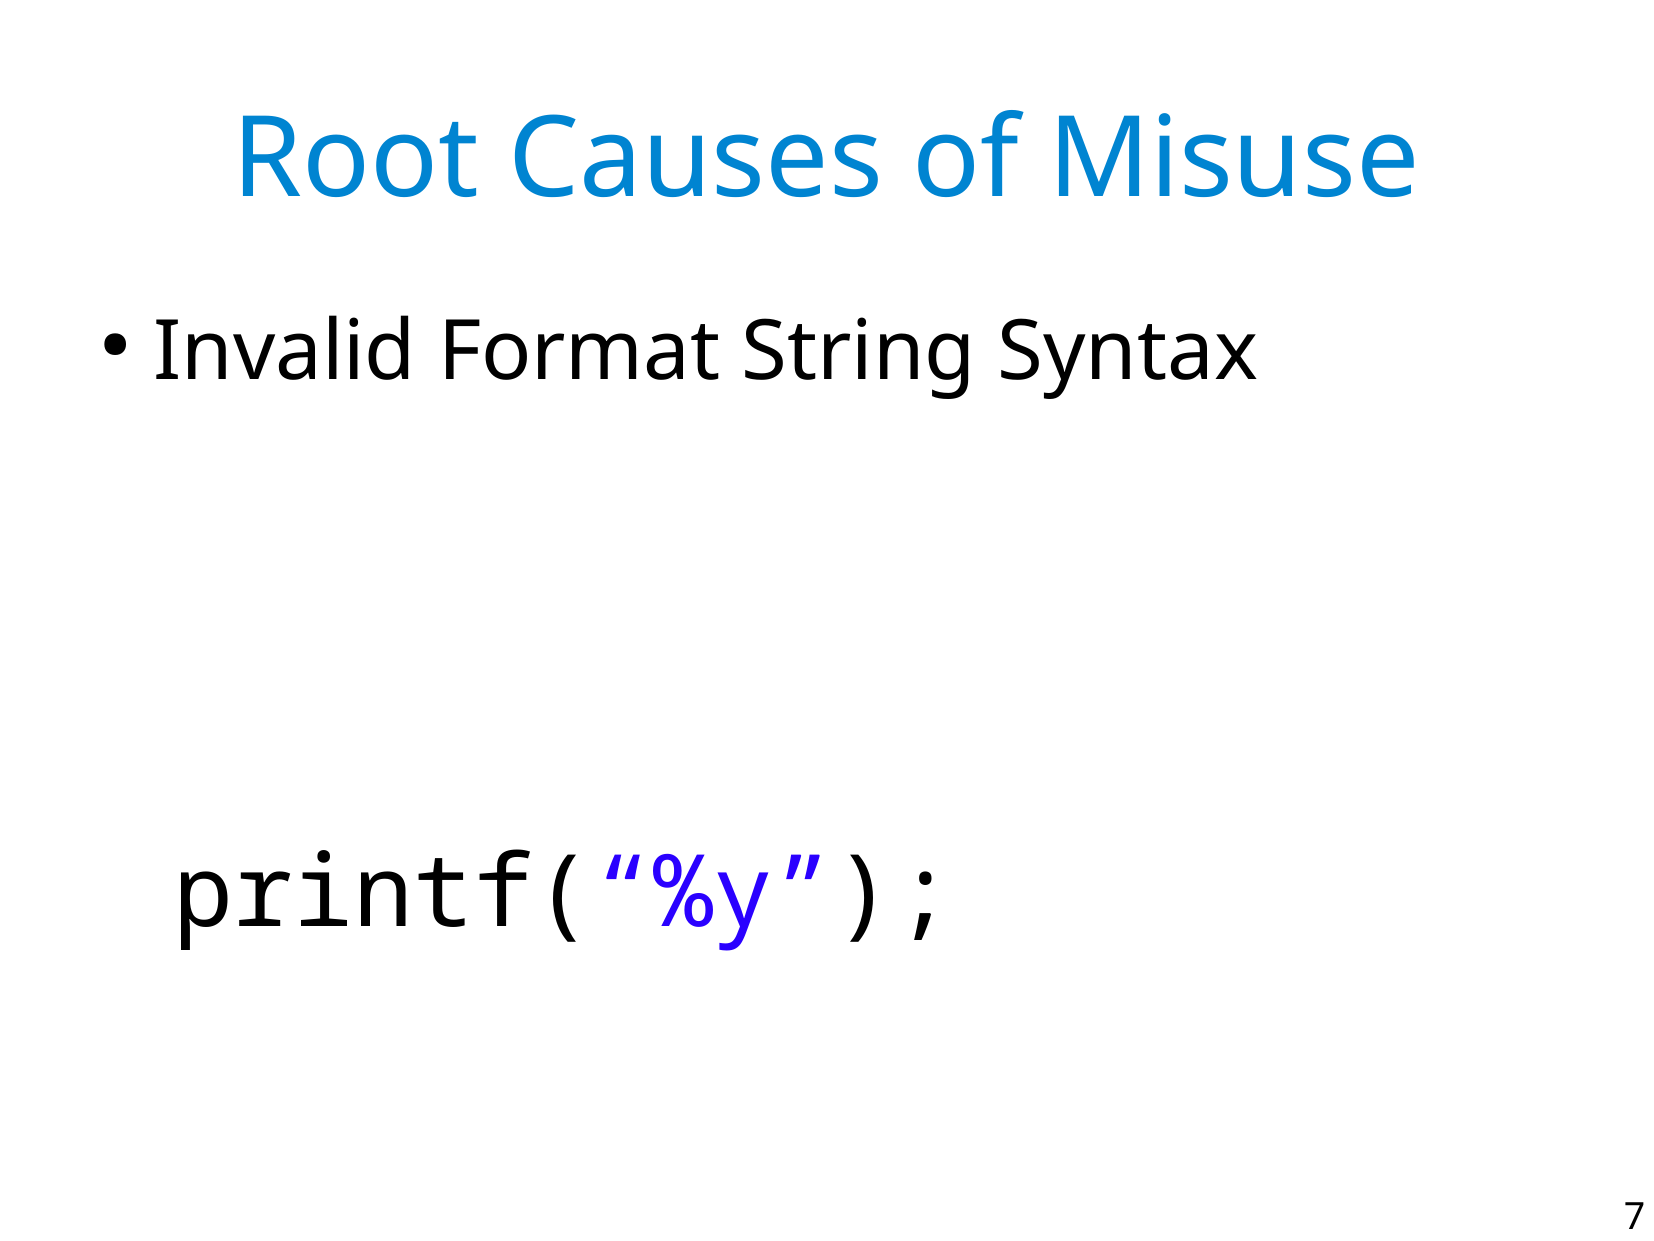

# Root Causes of Misuse
Invalid Format String Syntax
printf(“%y”);
7